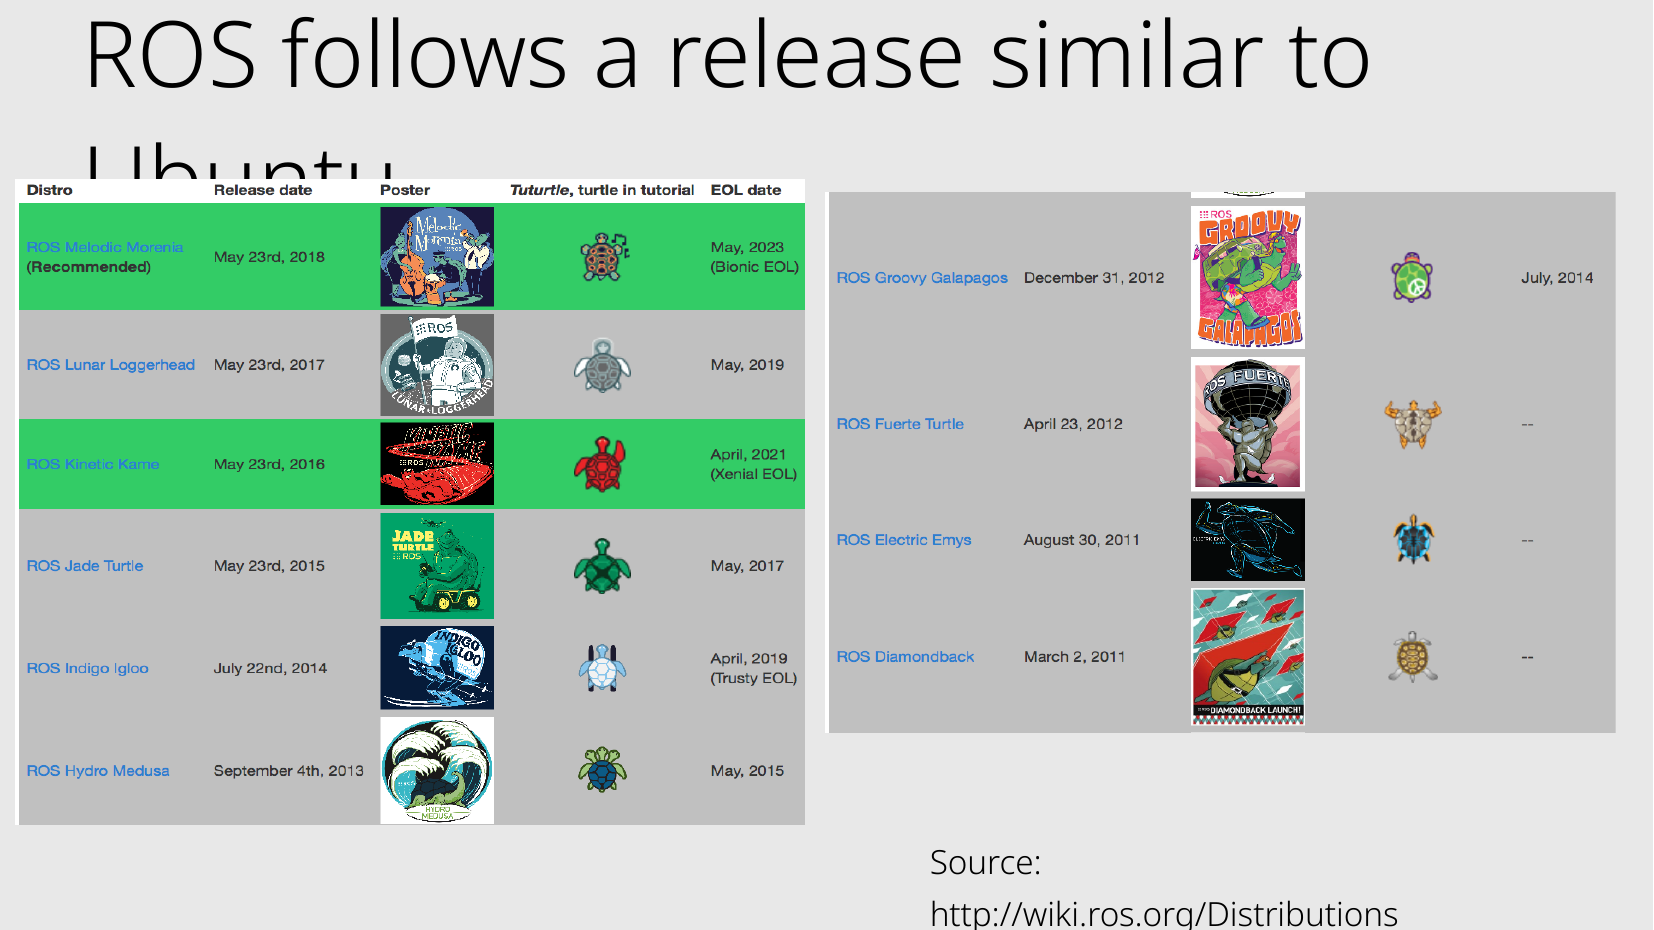

# ROS follows a release similar to Ubuntu
Source: http://wiki.ros.org/Distributions